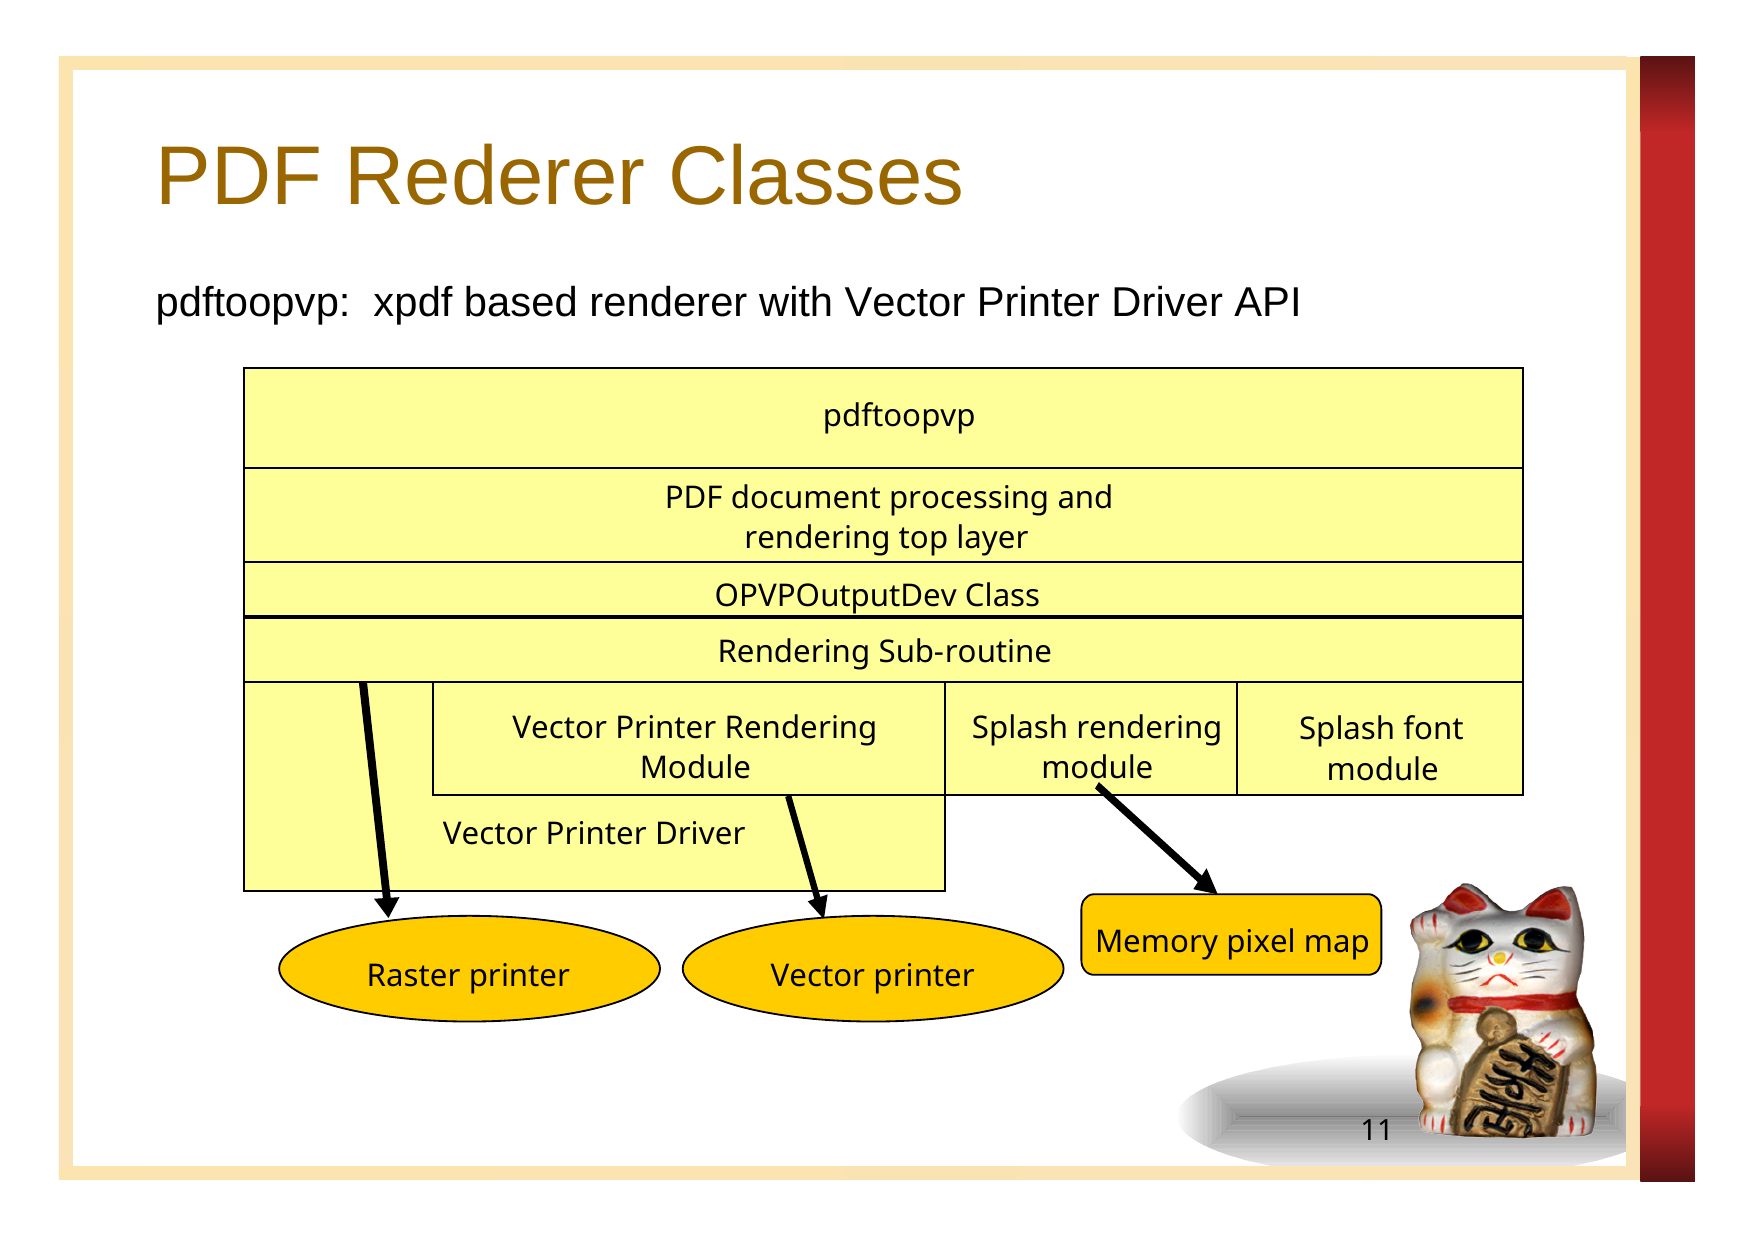

# PDF Rederer Classes
pdftoopvp: xpdf based renderer with Vector Printer Driver API
pdftoopvp
PDF document processing and
rendering top layer
OPVPOutputDev Class
Rendering Sub
-
routine
Vector Printer Rendering
Splash rendering
Splash font
Module
module
module
Vector Printer Driver
Memory pixel map
Raster printer
Vector printer
11